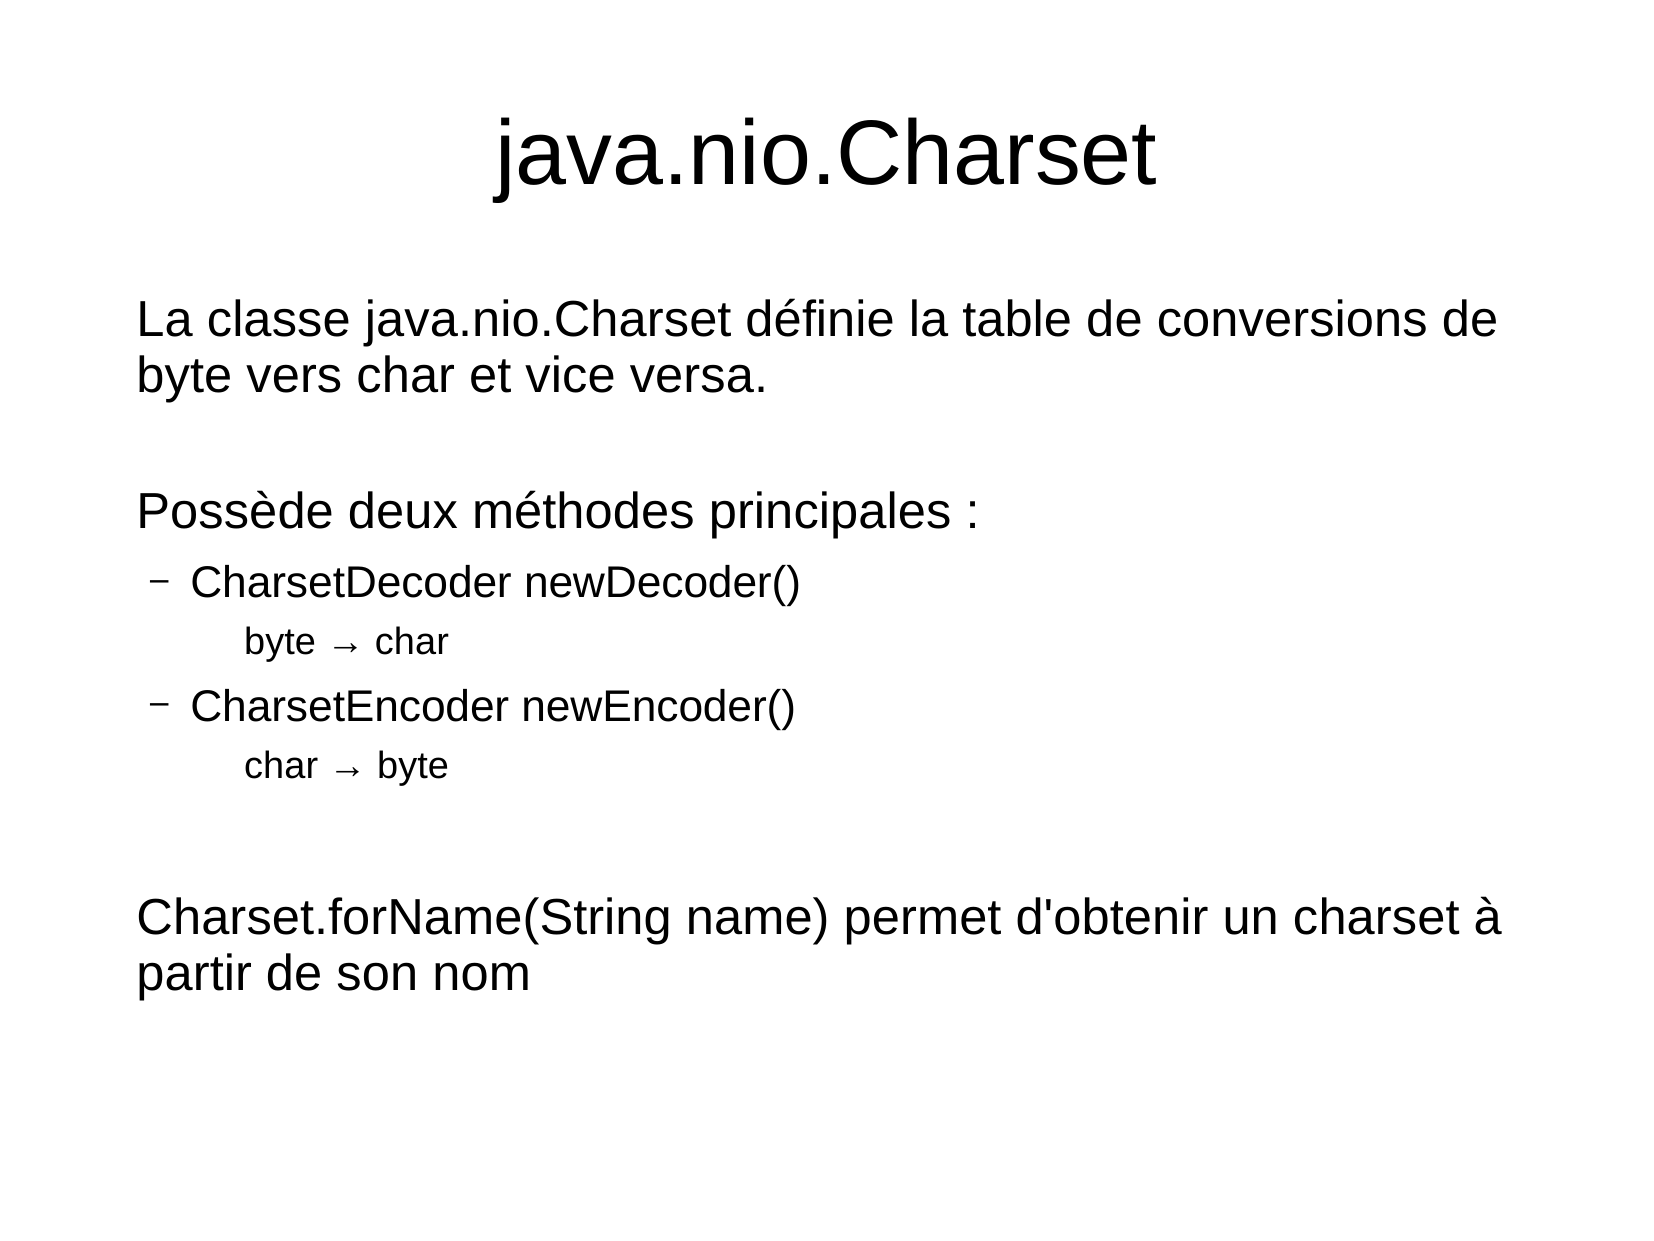

# java.nio.Charset
La classe java.nio.Charset définie la table de conversions de byte vers char et vice versa.
Possède deux méthodes principales :
CharsetDecoder newDecoder()
byte → char
CharsetEncoder newEncoder()
char → byte
Charset.forName(String name) permet d'obtenir un charset à partir de son nom